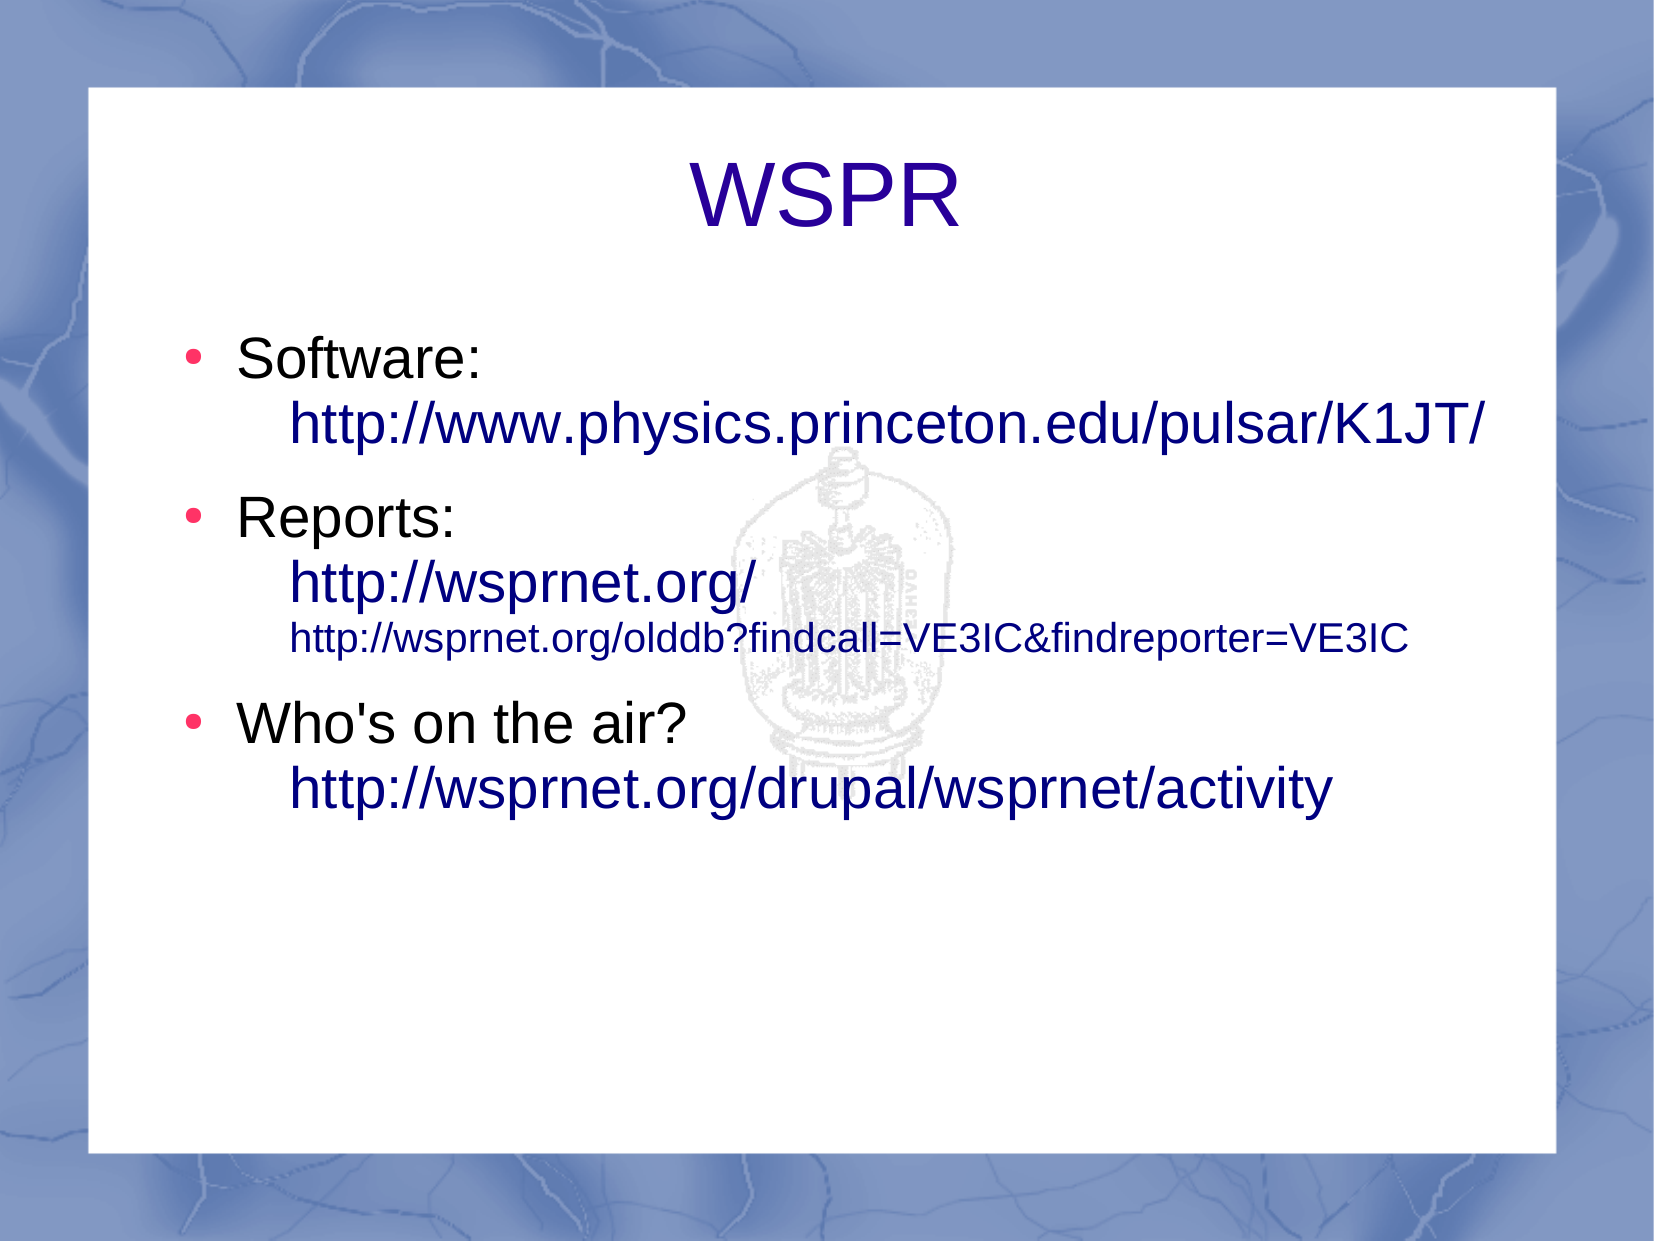

# WSPR
Software:
http://www.physics.princeton.edu/pulsar/K1JT/
Reports:
http://wsprnet.org/
http://wsprnet.org/olddb?findcall=VE3IC&findreporter=VE3IC
Who's on the air?
http://wsprnet.org/drupal/wsprnet/activity